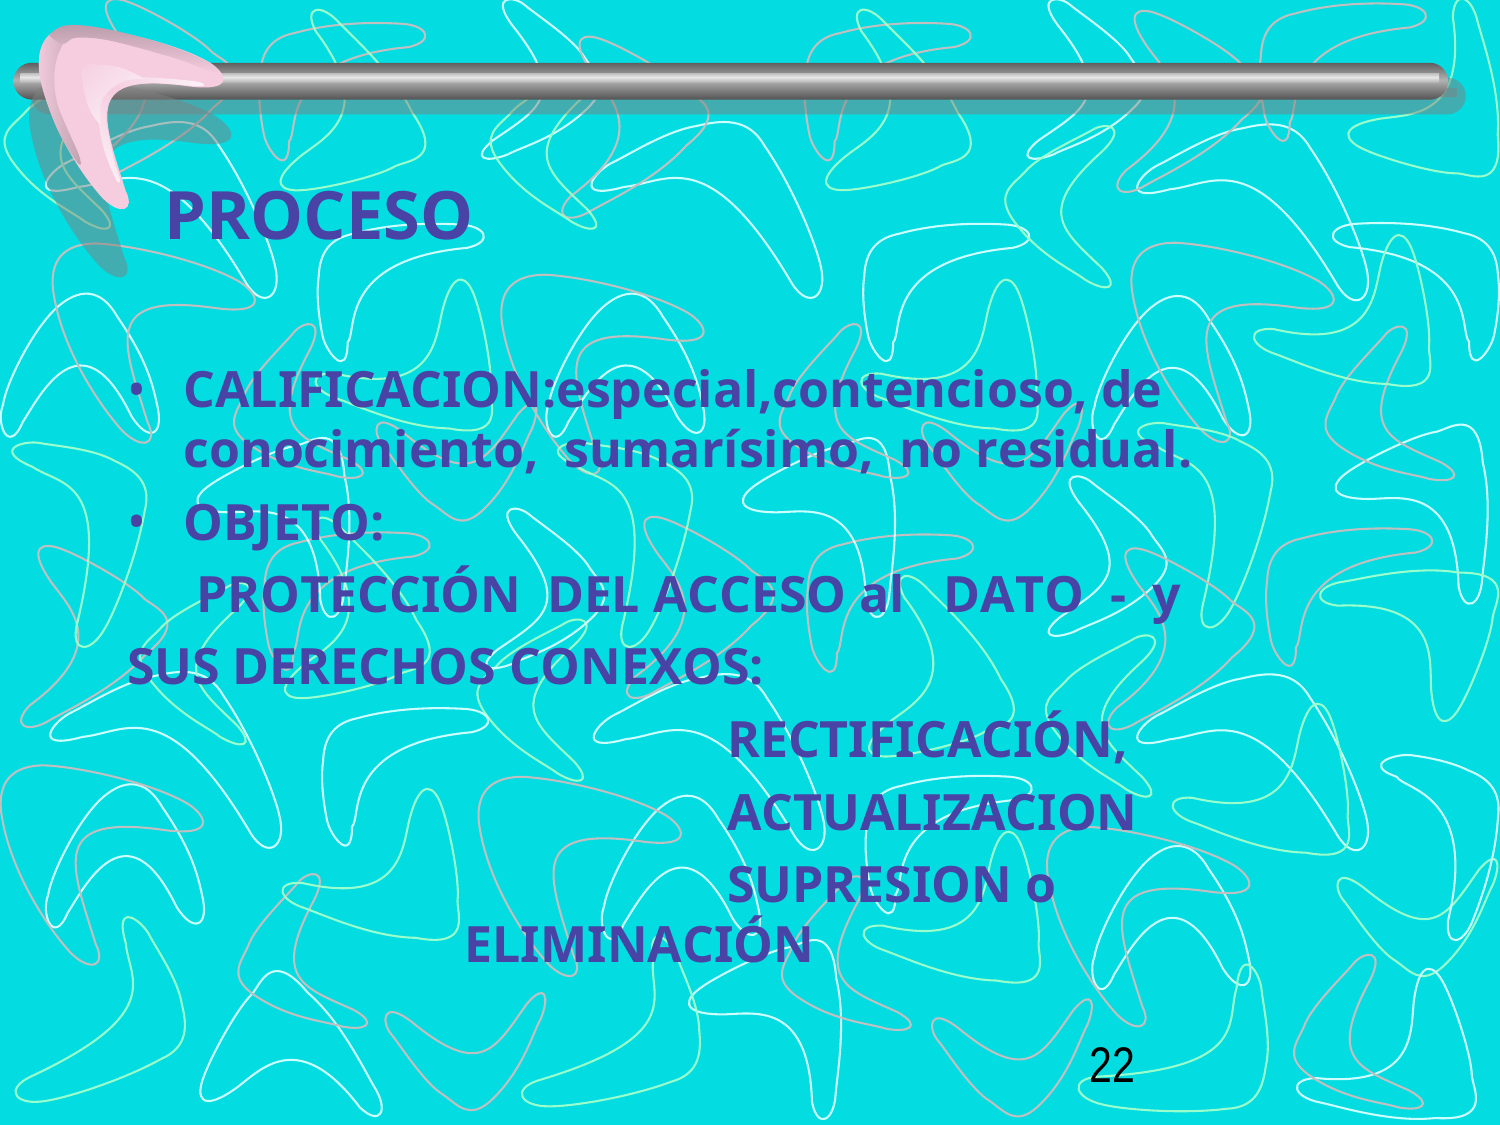

# PROCESO
CALIFICACION:especial,contencioso, de conocimiento, sumarísimo, no residual.
OBJETO:
	 PROTECCIÓN DEL ACCESO al DATO - y
SUS DERECHOS CONEXOS:
			RECTIFICACIÓN,
			ACTUALIZACION
			SUPRESION o ELIMINACIÓN
22